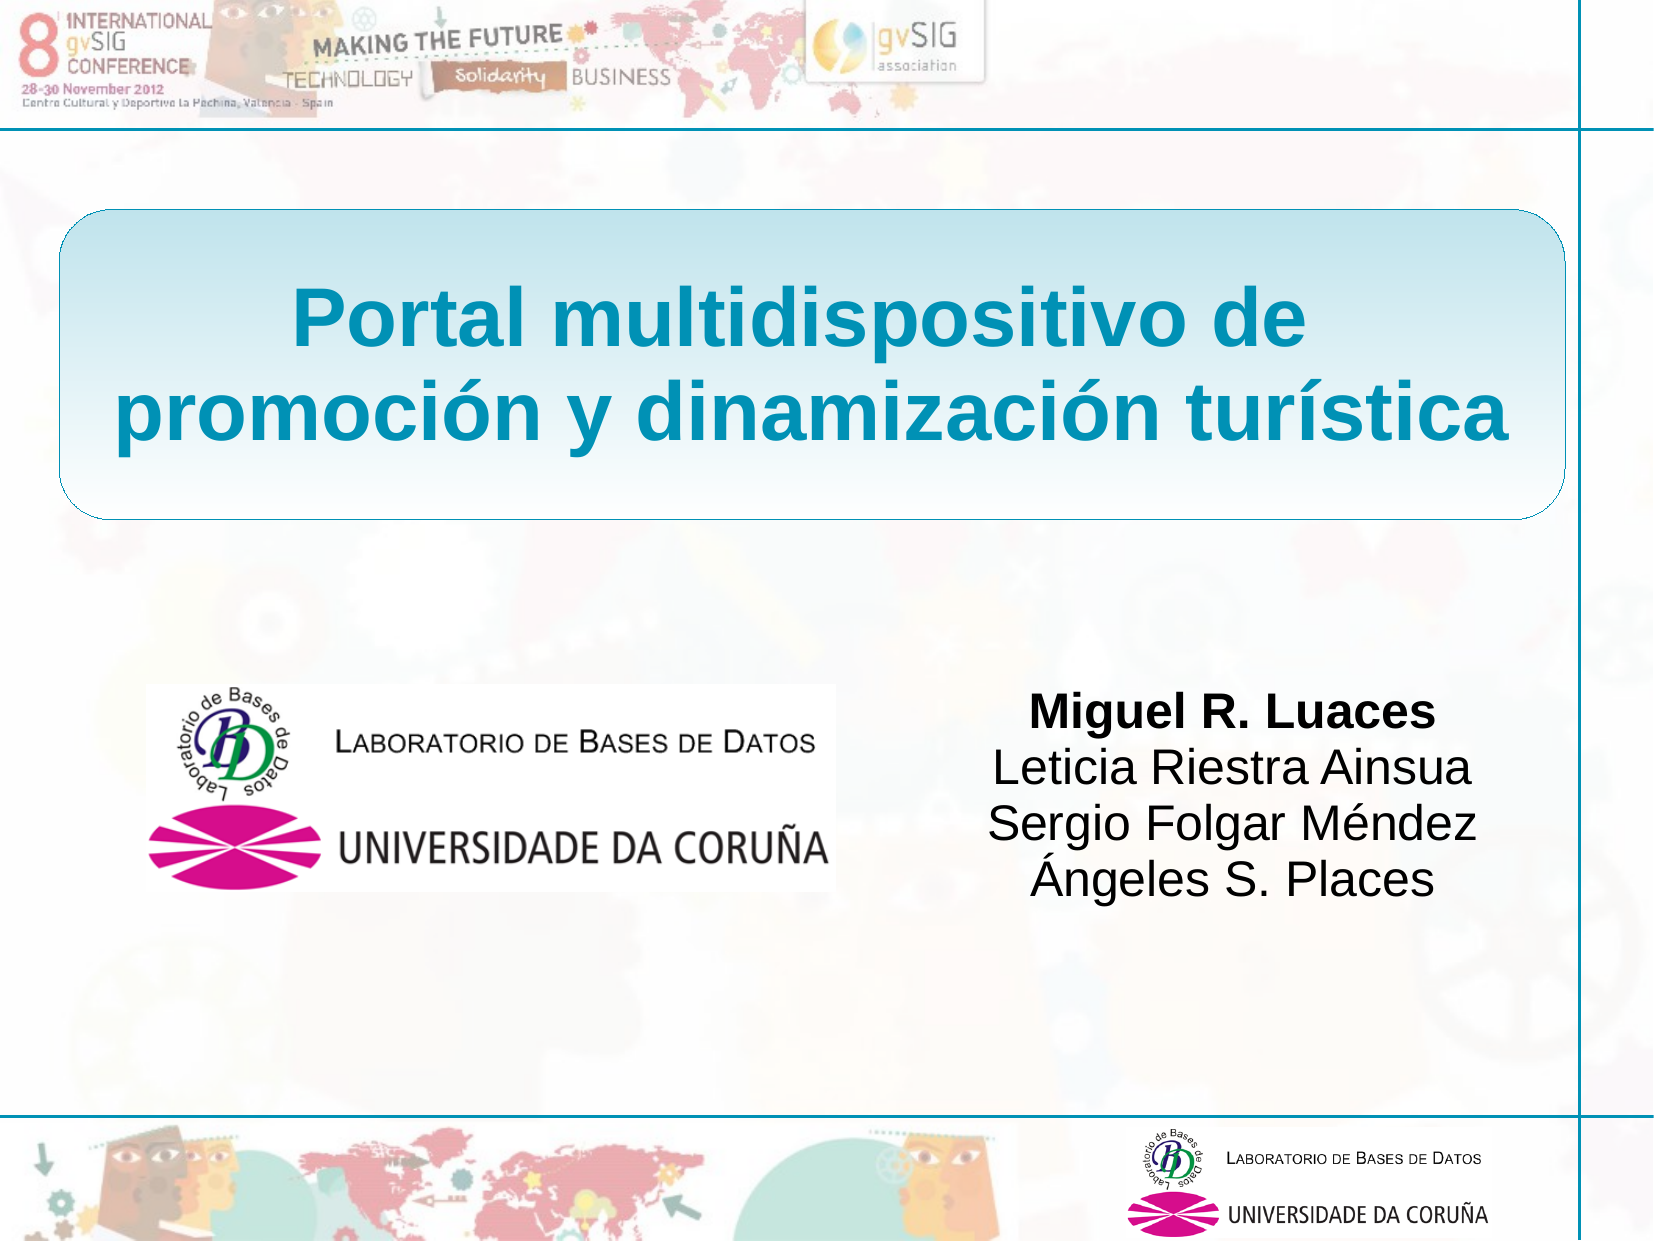

Portal multidispositivo de
promoción y dinamización turística
Miguel R. Luaces
Leticia Riestra Ainsua
Sergio Folgar Méndez
Ángeles S. Places